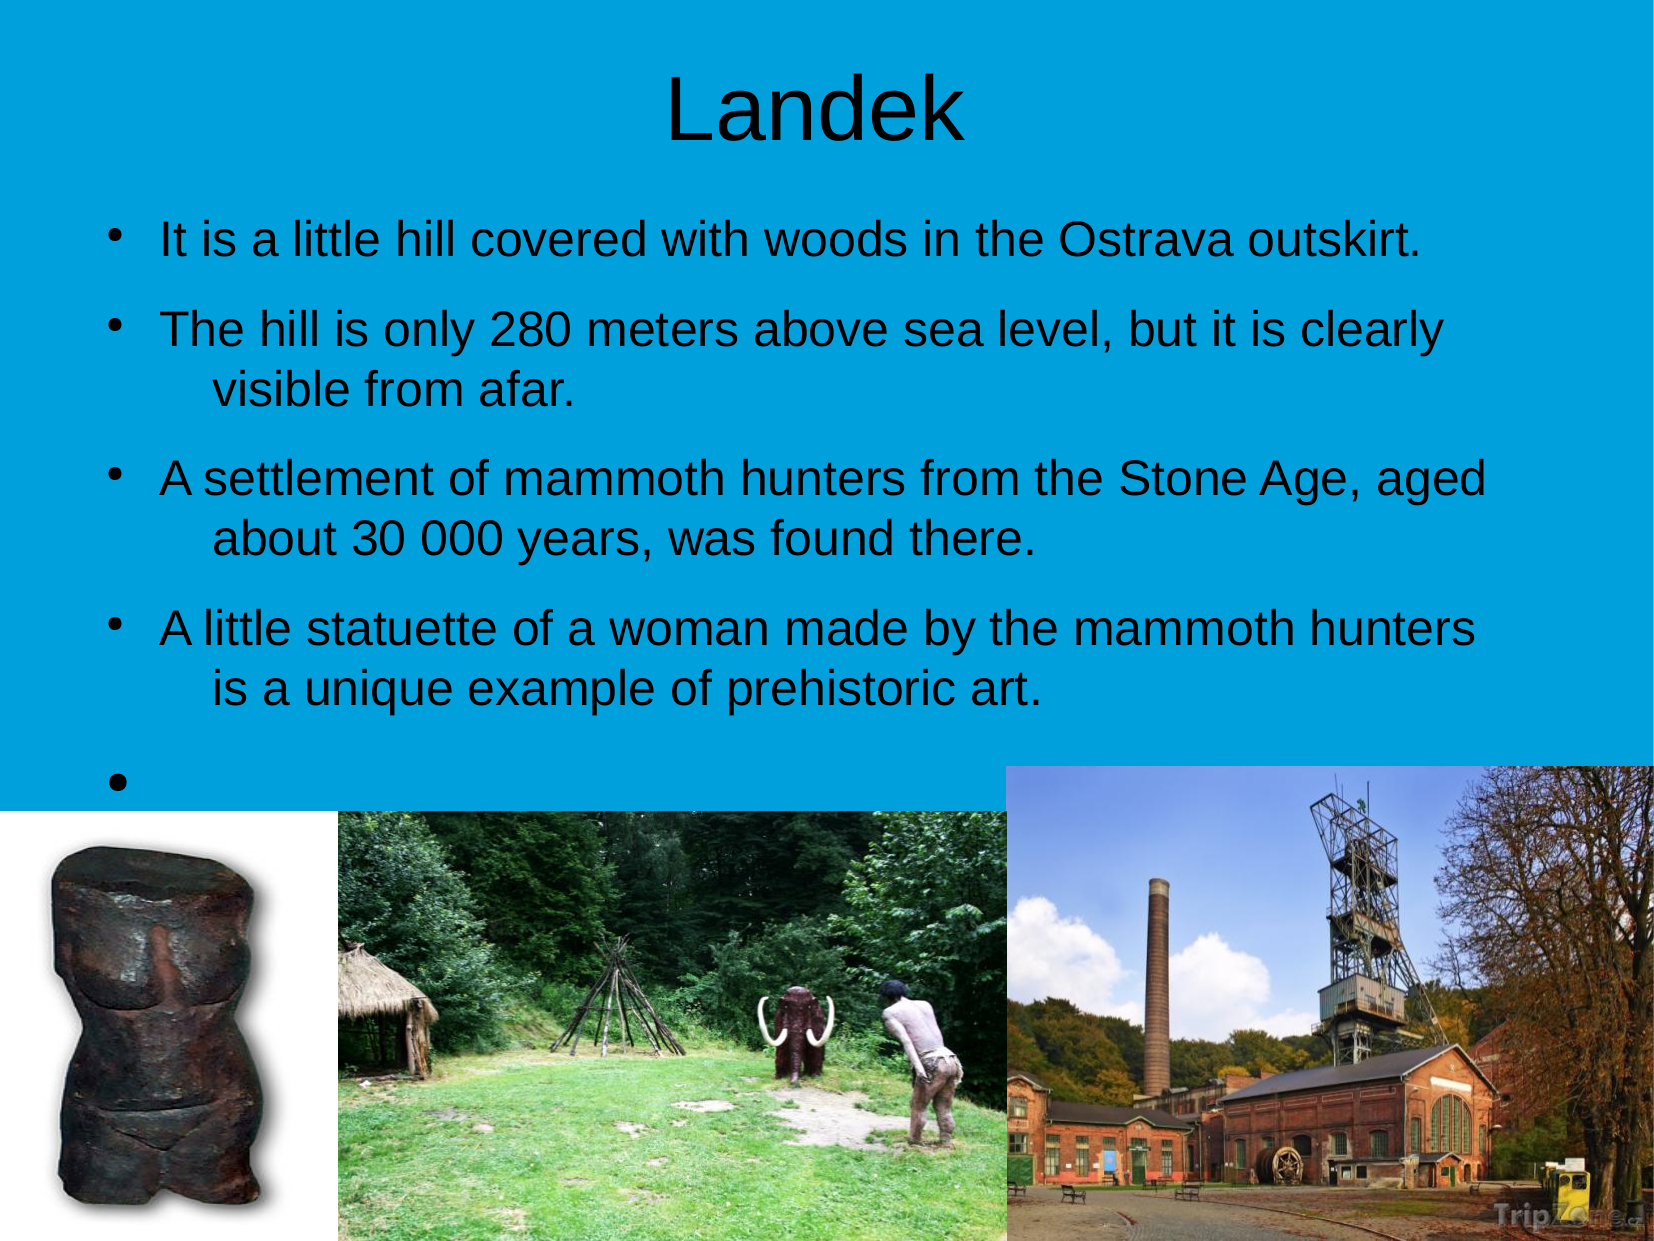

# Landek
It is a little hill covered with woods in the Ostrava outskirt.
The hill is only 280 meters above sea level, but it is clearly visible from afar.
A settlement of mammoth hunters from the Stone Age, aged about 30 000 years, was found there.
A little statuette of a woman made by the mammoth hunters is a unique example of prehistoric art.